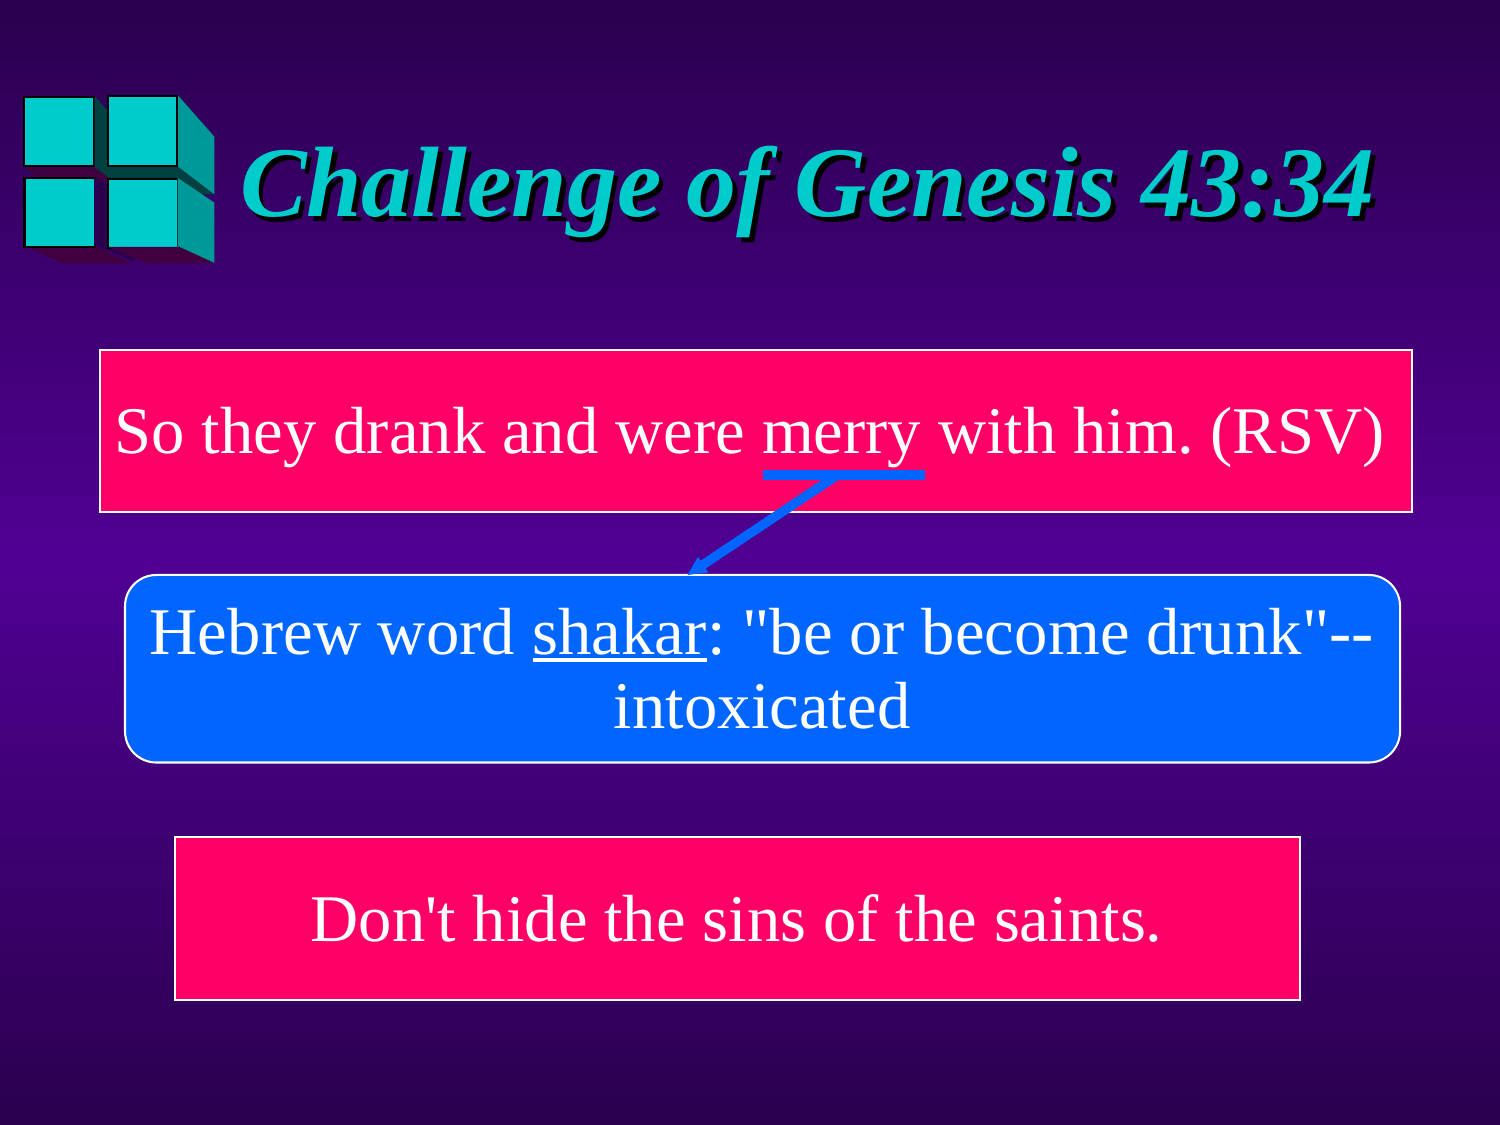

# Challenge of Genesis 43:34
So they drank and were merry with him. (RSV)
Hebrew word shakar: "be or become drunk"--
intoxicated
Don't hide the sins of the saints.